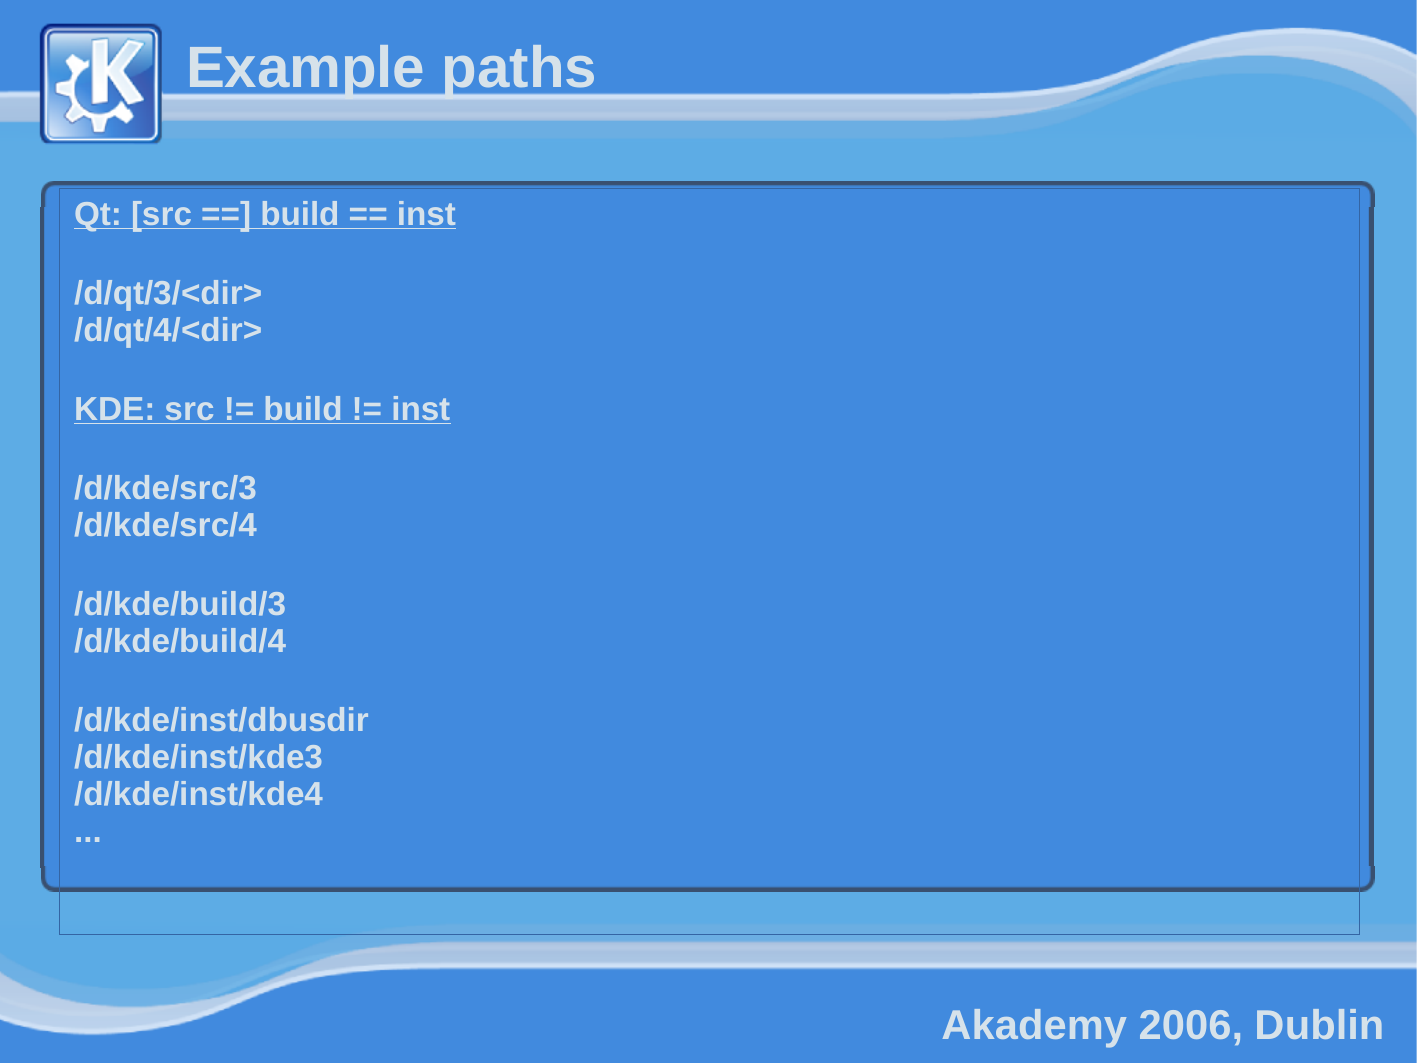

Example paths
Qt: [src ==] build == inst
/d/qt/3/<dir>
/d/qt/4/<dir>
KDE: src != build != inst
/d/kde/src/3
/d/kde/src/4
/d/kde/build/3
/d/kde/build/4
/d/kde/inst/dbusdir
/d/kde/inst/kde3
/d/kde/inst/kde4
...